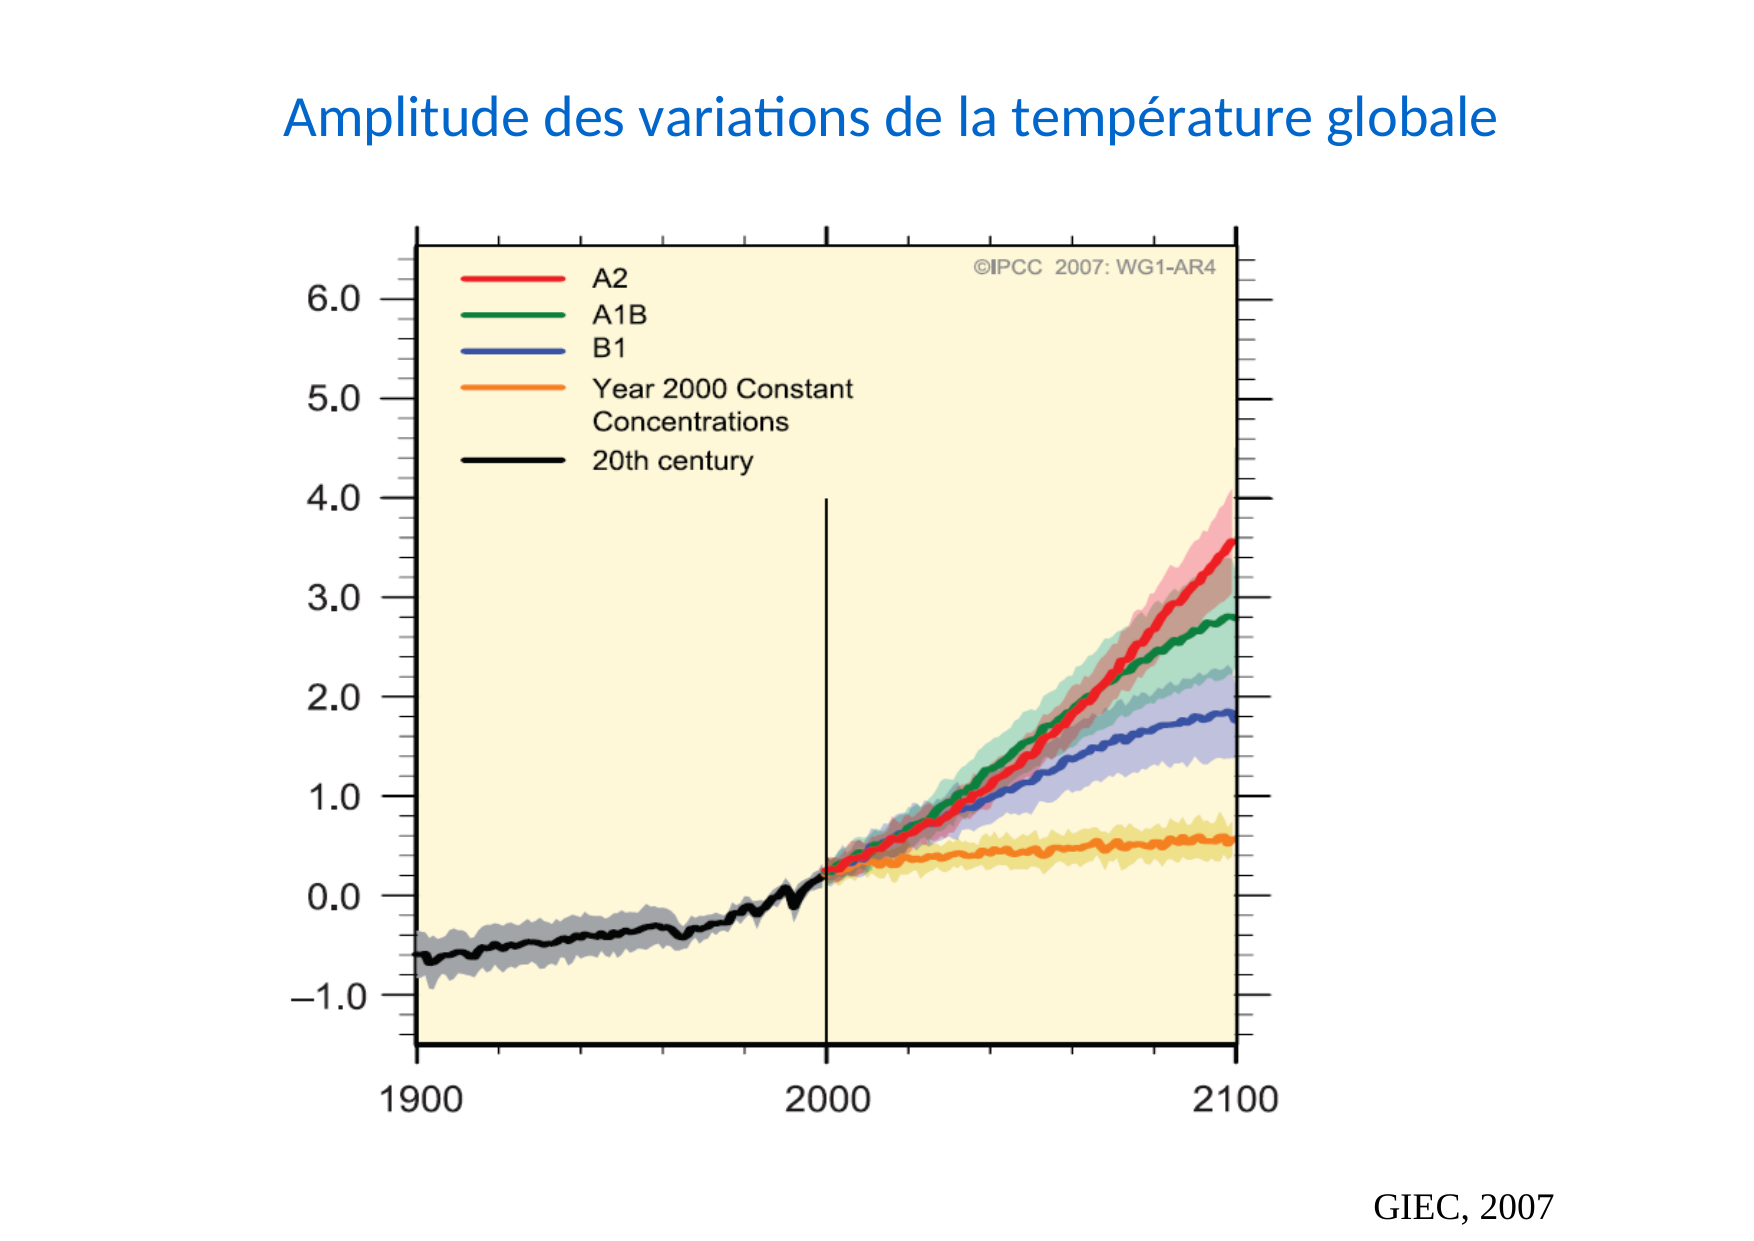

Amplitude des variations de la température globale
GIEC, 2007